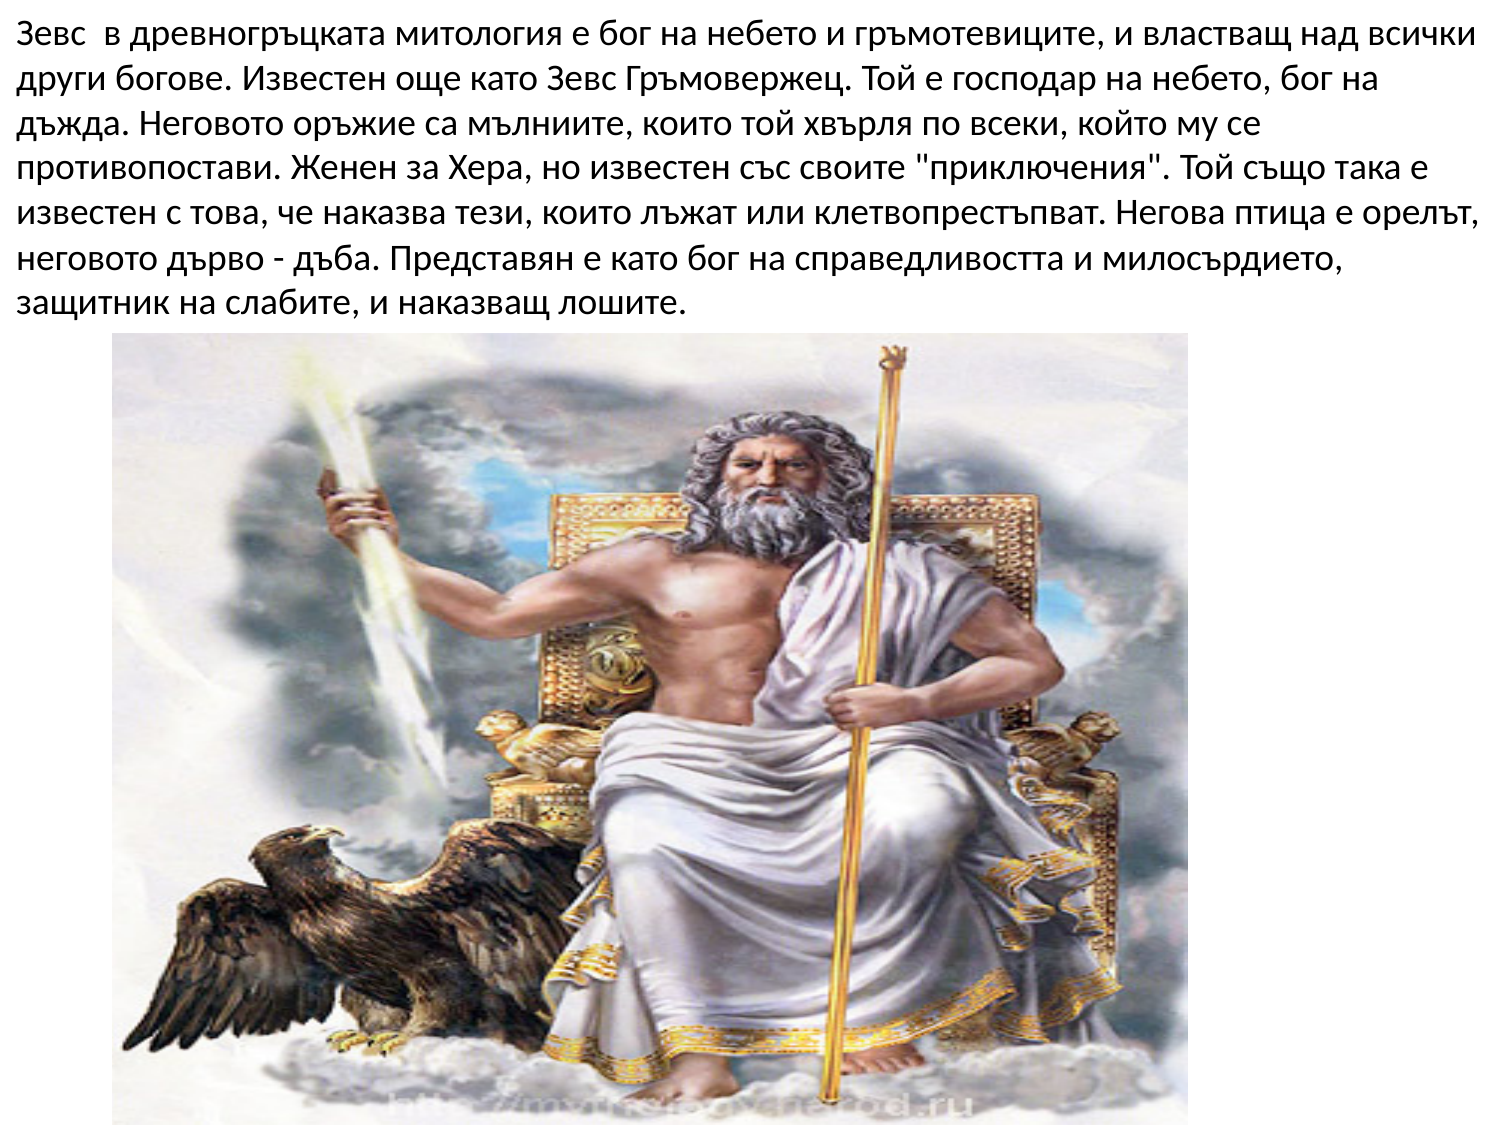

Зевс в древногръцката митология е бог на небето и гръмотевиците, и властващ над всички други богове. Известен още като Зевс Гръмовержец. Той е господар на небето, бог на дъжда. Неговото оръжие са мълниите, които той хвърля по всеки, който му се противопостави. Женен за Хера, но известен със своите "приключения". Той също така е известен с това, че наказва тези, които лъжат или клетвопрестъпват. Негова птица е орелът, неговото дърво - дъба. Представян е като бог на справедливостта и милосърдието, защитник на слабите, и наказващ лошите.